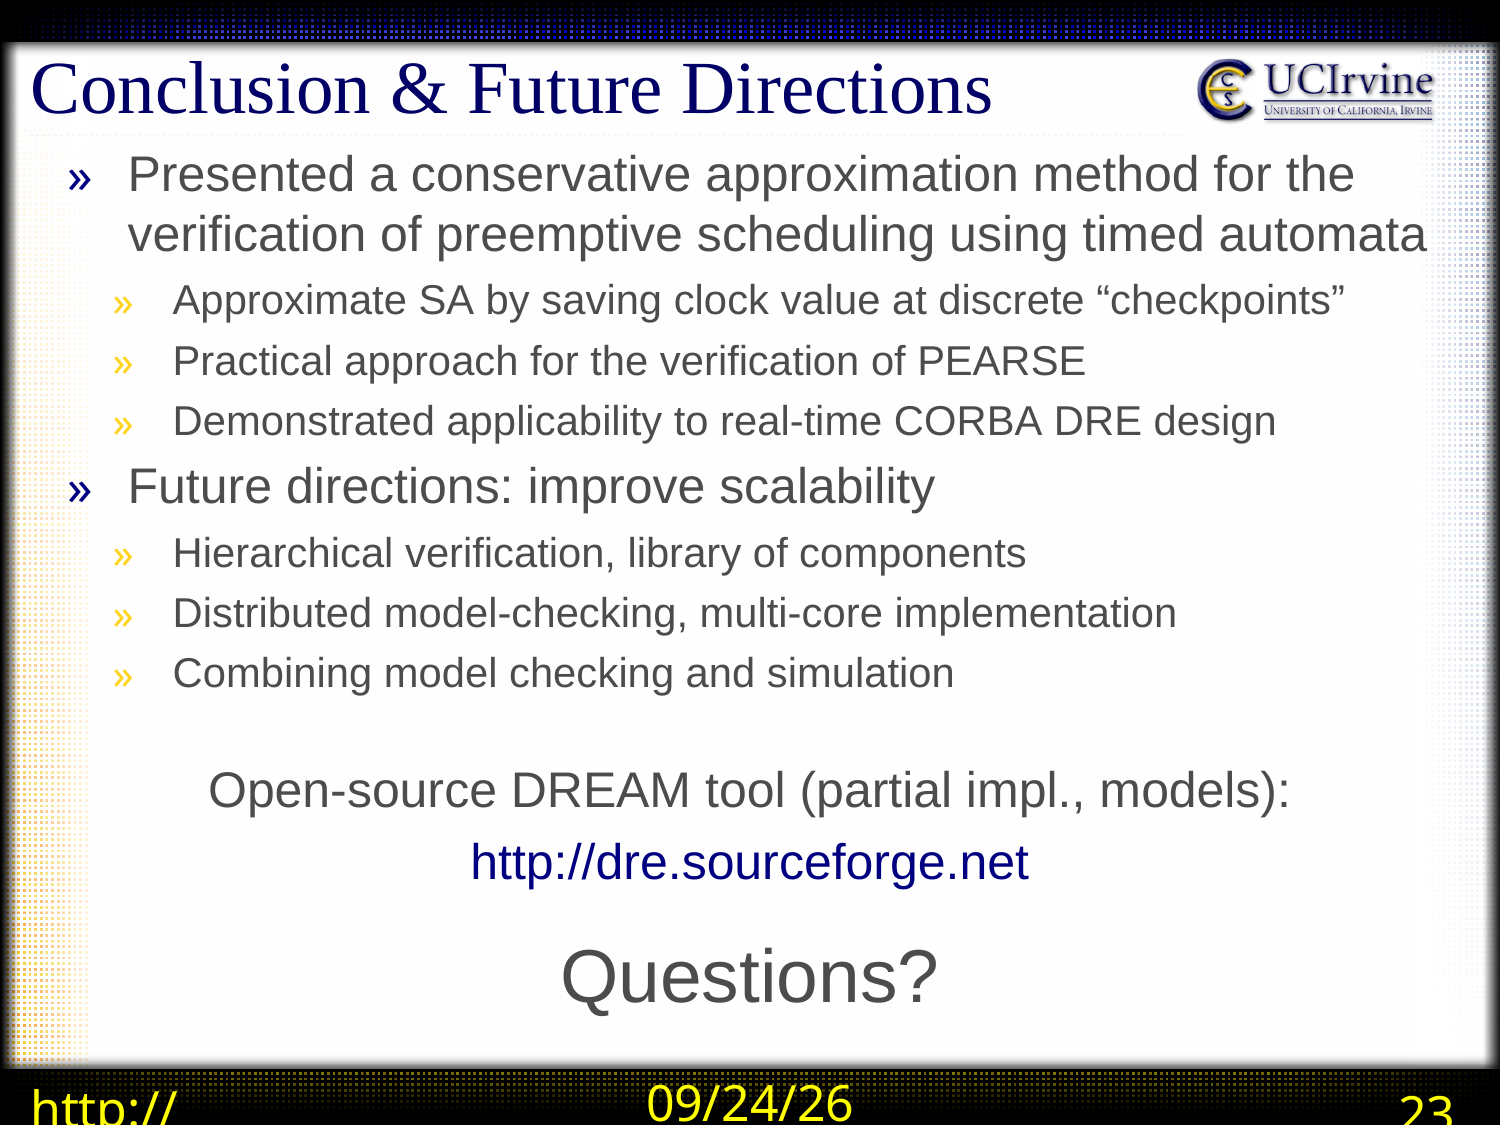

# Conclusion & Future Directions
Presented a conservative approximation method for the verification of preemptive scheduling using timed automata
Approximate SA by saving clock value at discrete “checkpoints”
Practical approach for the verification of PEARSE
Demonstrated applicability to real-time CORBA DRE design
Future directions: improve scalability
Hierarchical verification, library of components
Distributed model-checking, multi-core implementation
Combining model checking and simulation
Open-source DREAM tool (partial impl., models):
http://dre.sourceforge.net
Questions?
23